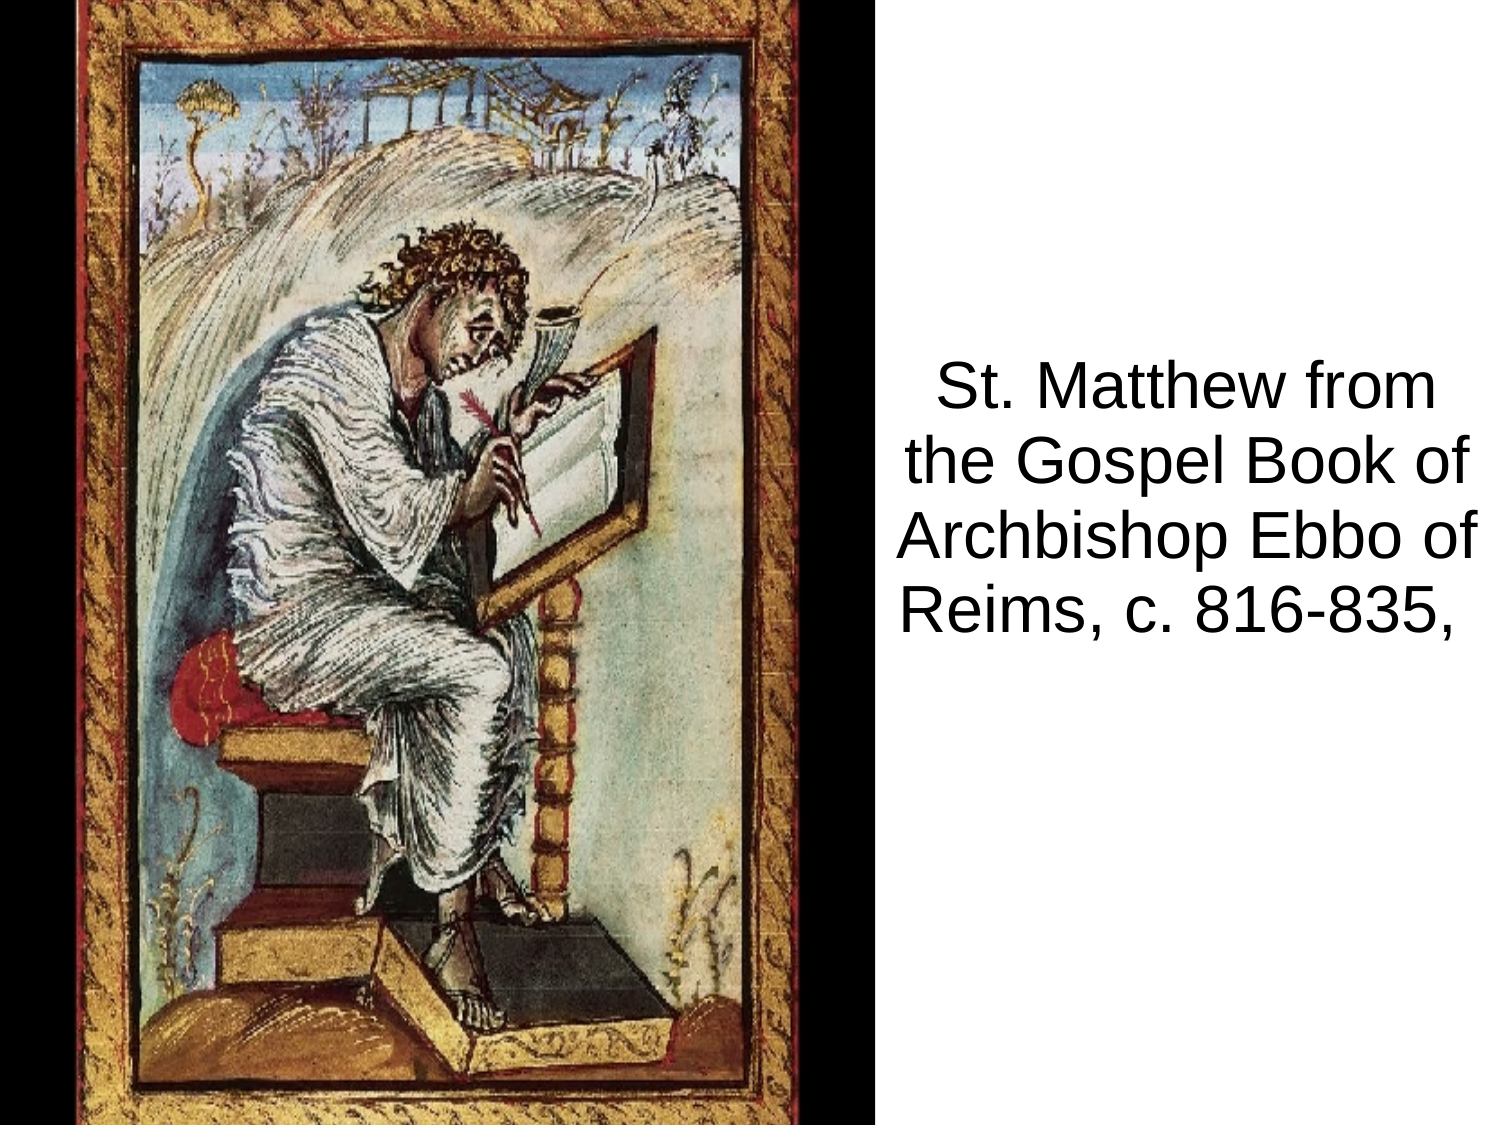

# St. Matthew from the Gospel Book of Archbishop Ebbo of Reims, c. 816-835,